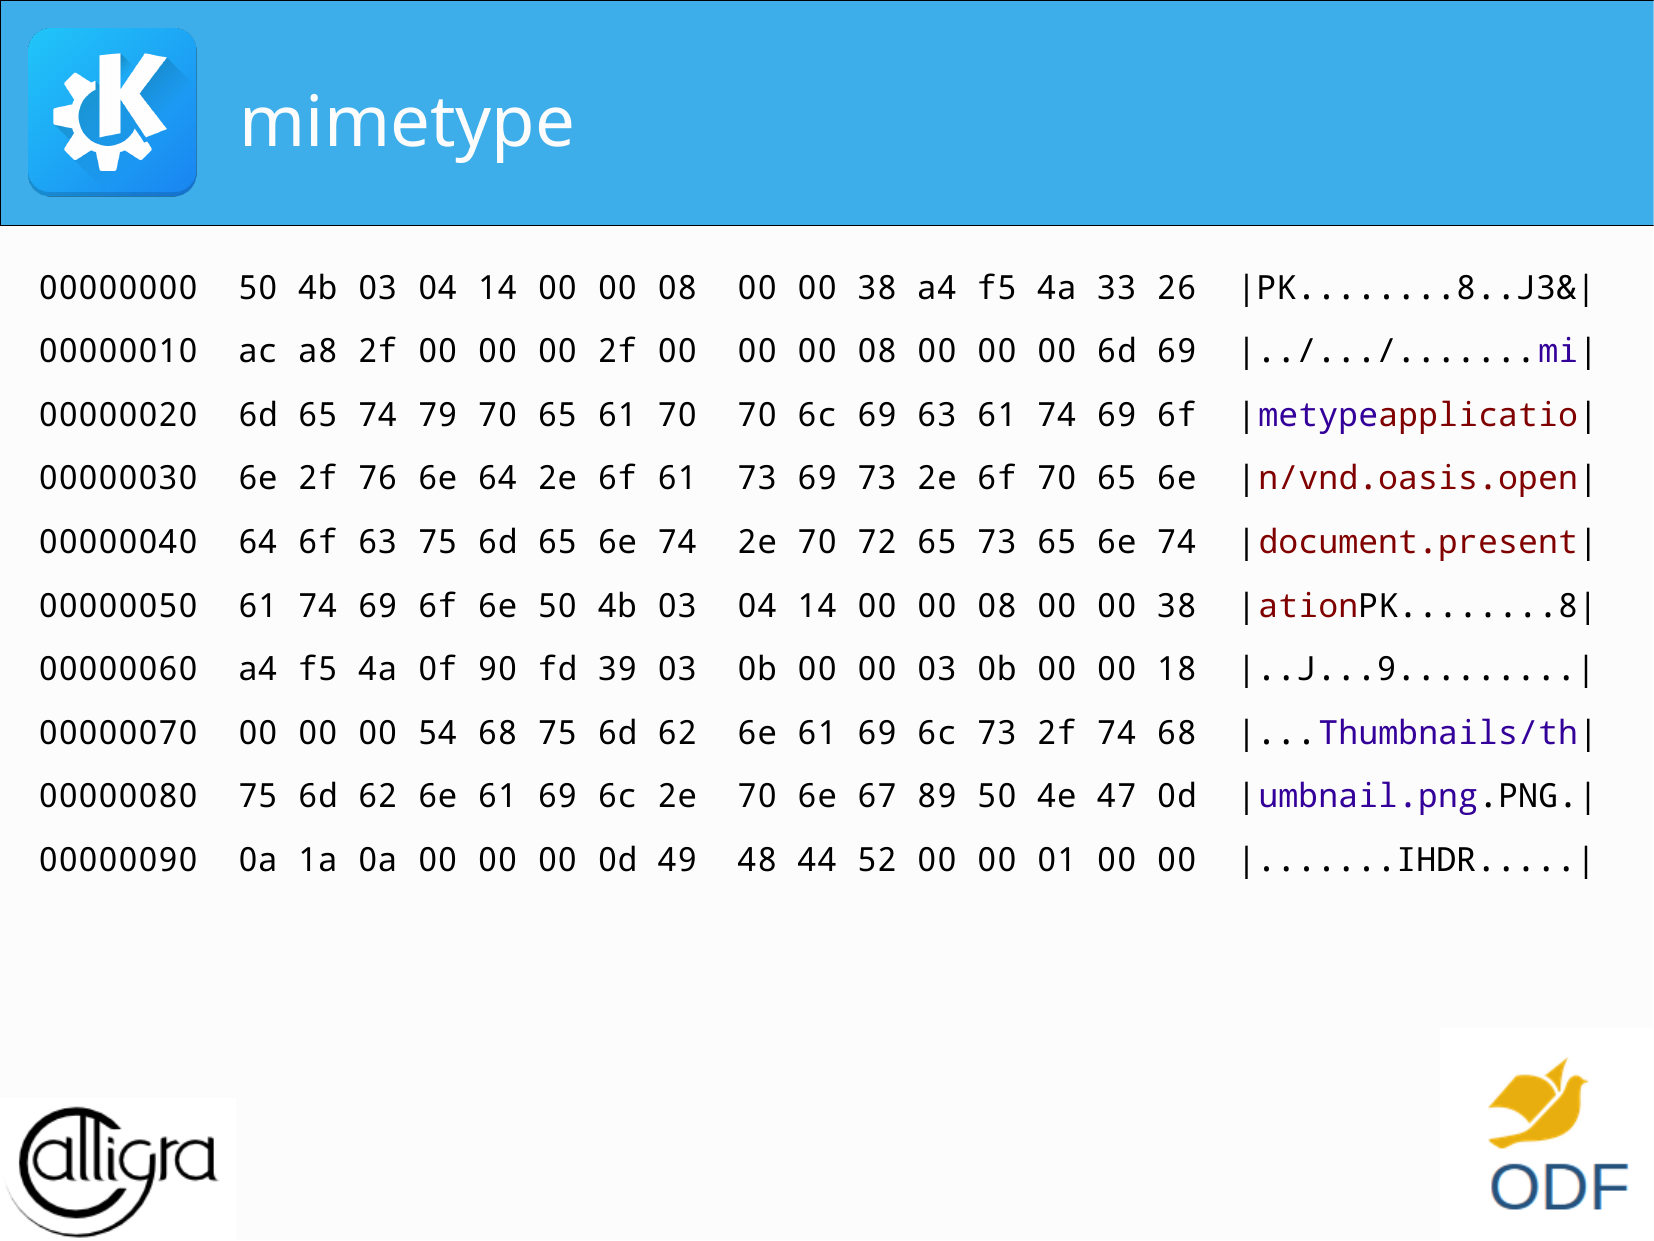

mimetype
00000000 50 4b 03 04 14 00 00 08 00 00 38 a4 f5 4a 33 26 |PK........8..J3&|
00000010 ac a8 2f 00 00 00 2f 00 00 00 08 00 00 00 6d 69 |../.../.......mi|
00000020 6d 65 74 79 70 65 61 70 70 6c 69 63 61 74 69 6f |metypeapplicatio|
00000030 6e 2f 76 6e 64 2e 6f 61 73 69 73 2e 6f 70 65 6e |n/vnd.oasis.open|
00000040 64 6f 63 75 6d 65 6e 74 2e 70 72 65 73 65 6e 74 |document.present|
00000050 61 74 69 6f 6e 50 4b 03 04 14 00 00 08 00 00 38 |ationPK........8|
00000060 a4 f5 4a 0f 90 fd 39 03 0b 00 00 03 0b 00 00 18 |..J...9.........|
00000070 00 00 00 54 68 75 6d 62 6e 61 69 6c 73 2f 74 68 |...Thumbnails/th|
00000080 75 6d 62 6e 61 69 6c 2e 70 6e 67 89 50 4e 47 0d |umbnail.png.PNG.|
00000090 0a 1a 0a 00 00 00 0d 49 48 44 52 00 00 01 00 00 |.......IHDR.....|